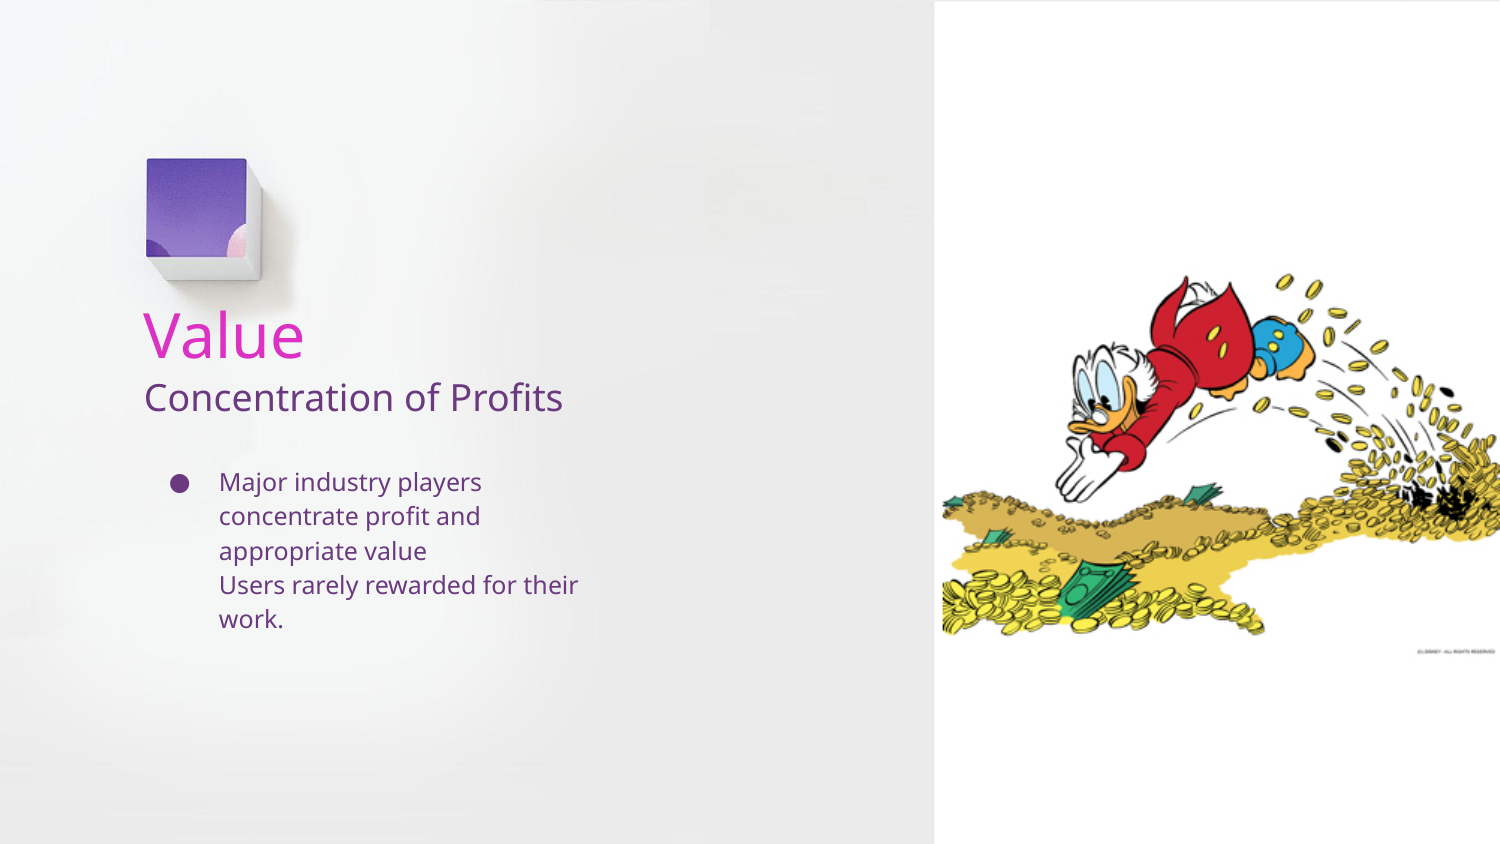

# Value
Concentration of Profits
Major industry players concentrate profit and appropriate value
Users rarely rewarded for their work.